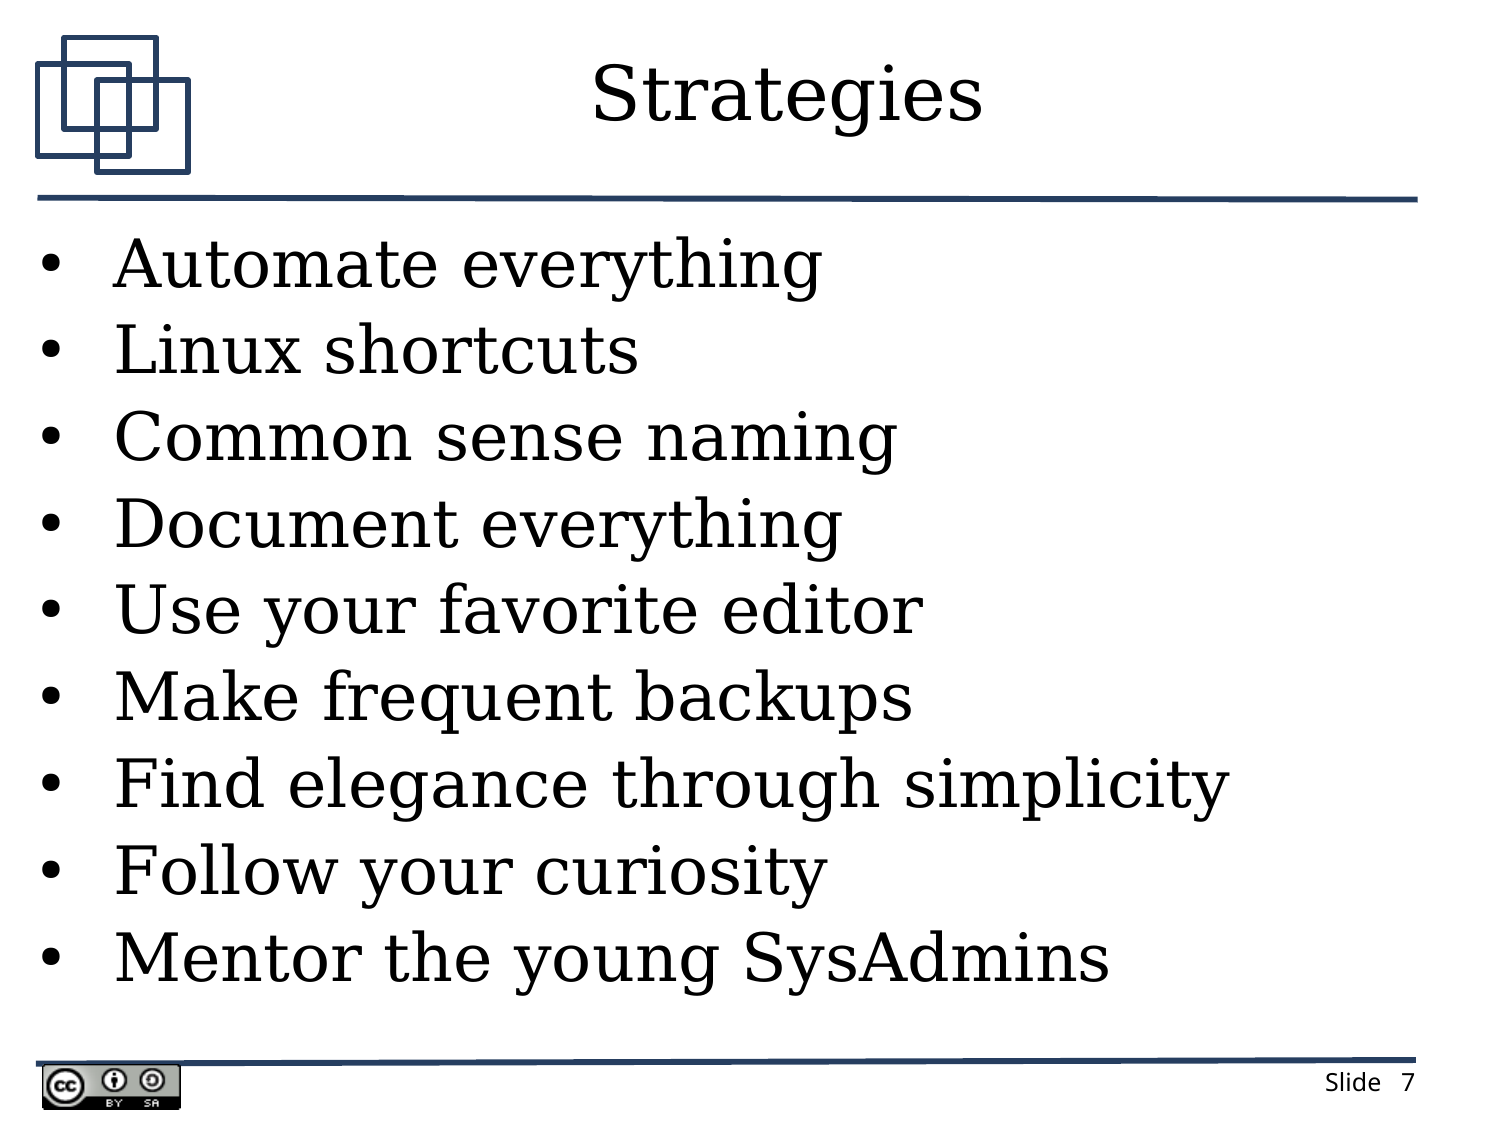

# Strategies
Automate everything
Linux shortcuts
Common sense naming
Document everything
Use your favorite editor
Make frequent backups
Find elegance through simplicity
Follow your curiosity
Mentor the young SysAdmins